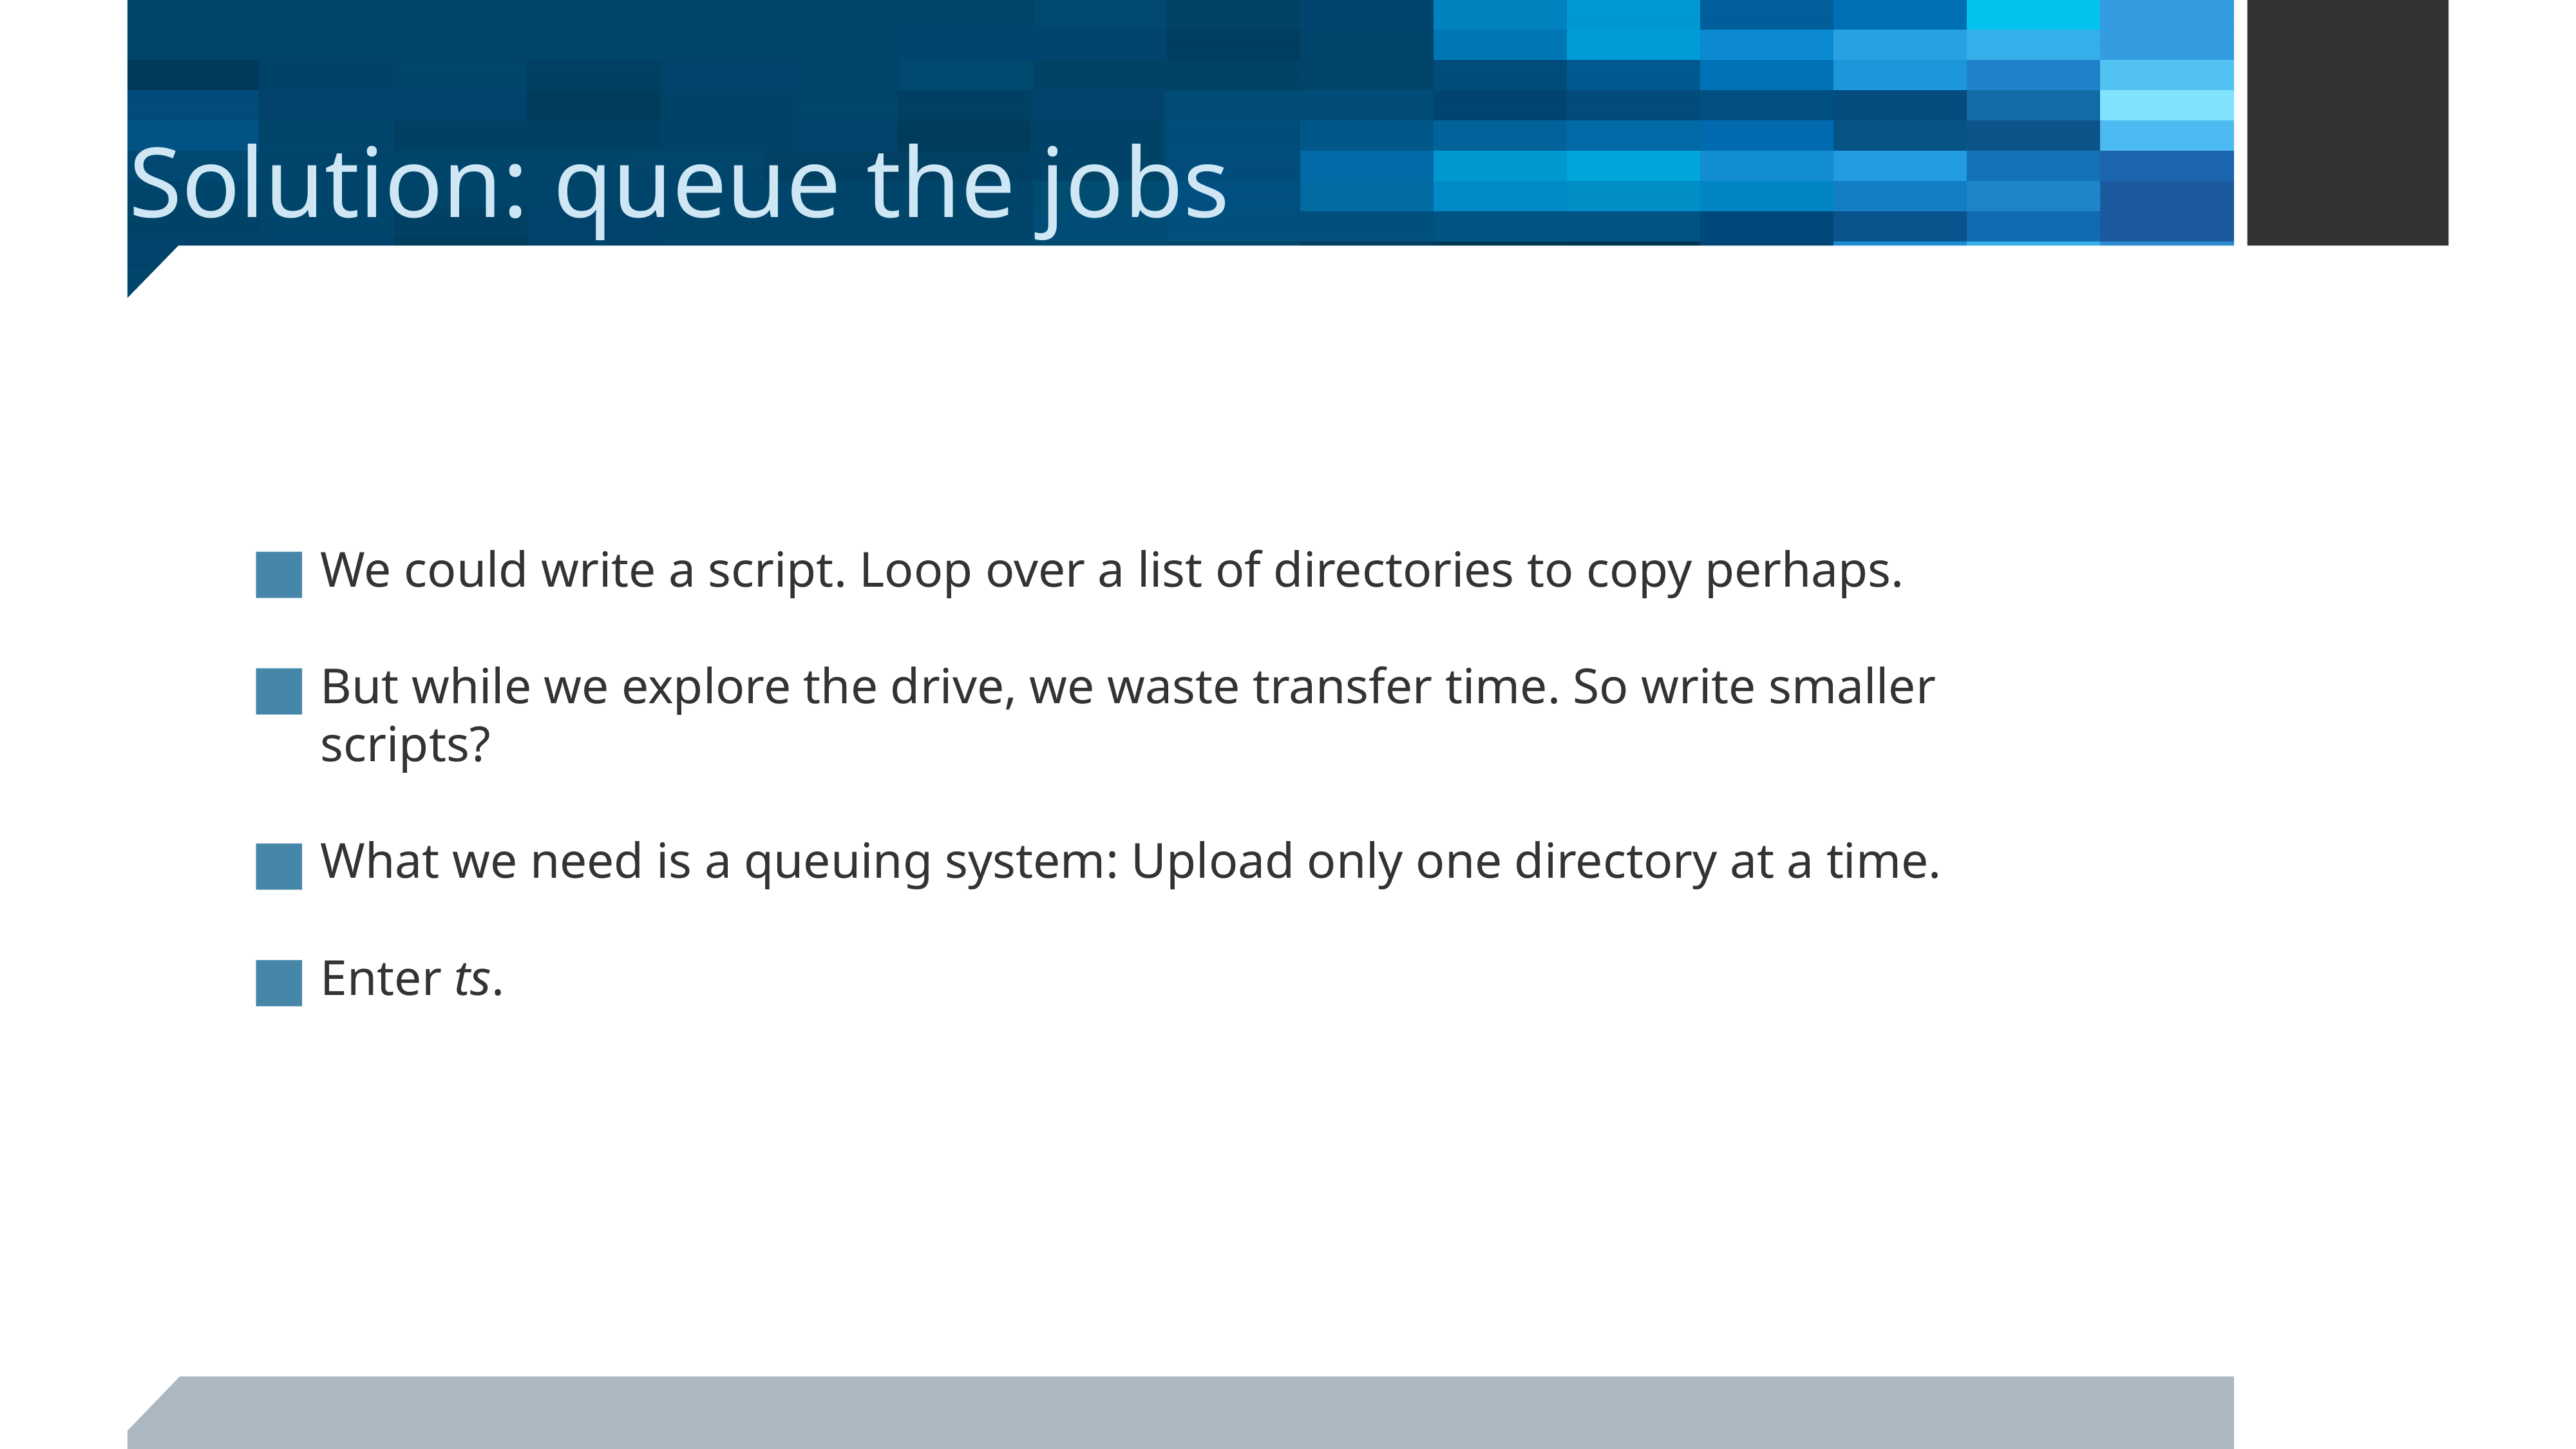

# Solution: queue the jobs
We could write a script. Loop over a list of directories to copy perhaps.
But while we explore the drive, we waste transfer time. So write smaller scripts?
What we need is a queuing system: Upload only one directory at a time.
Enter ts.